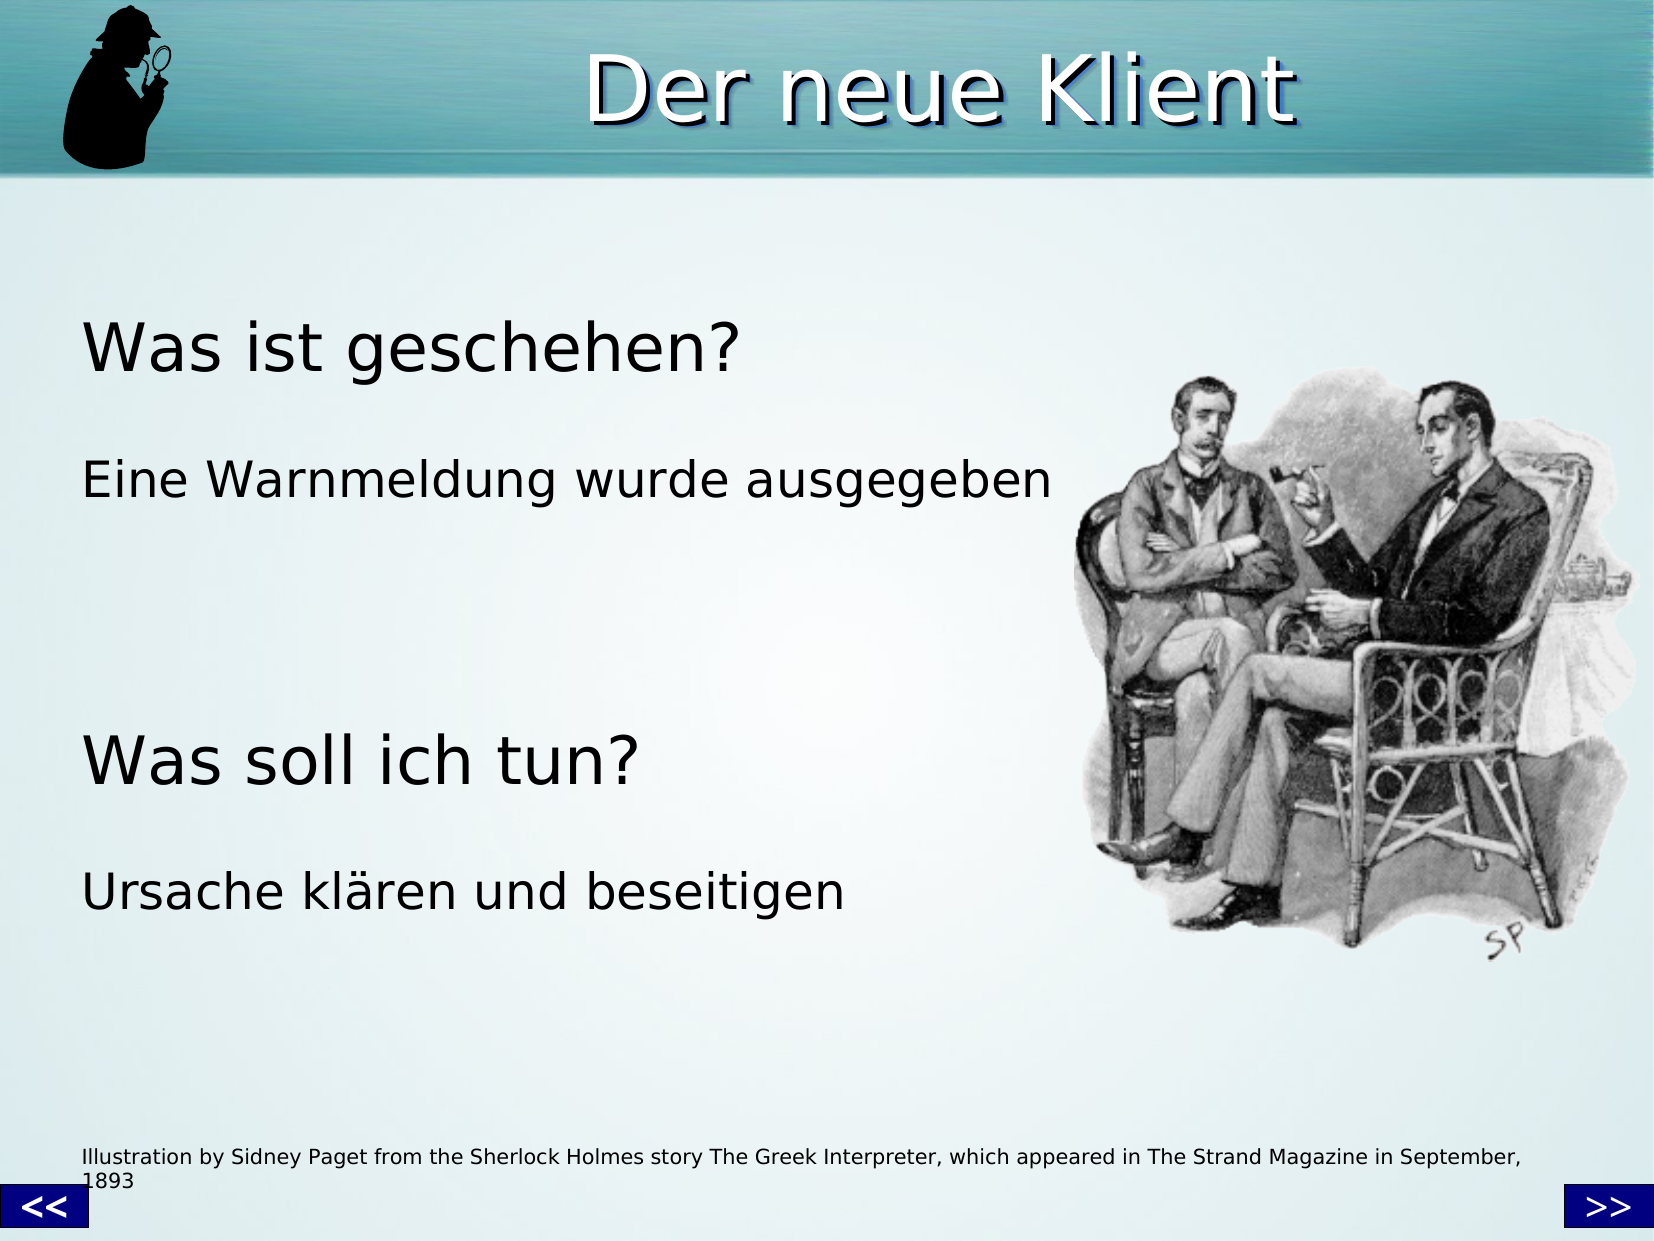

# Der neue Klient
Was ist geschehen?
Eine Warnmeldung wurde ausgegeben
Was soll ich tun?
Ursache klären und beseitigen
Illustration by Sidney Paget from the Sherlock Holmes story The Greek Interpreter, which appeared in The Strand Magazine in September, 1893